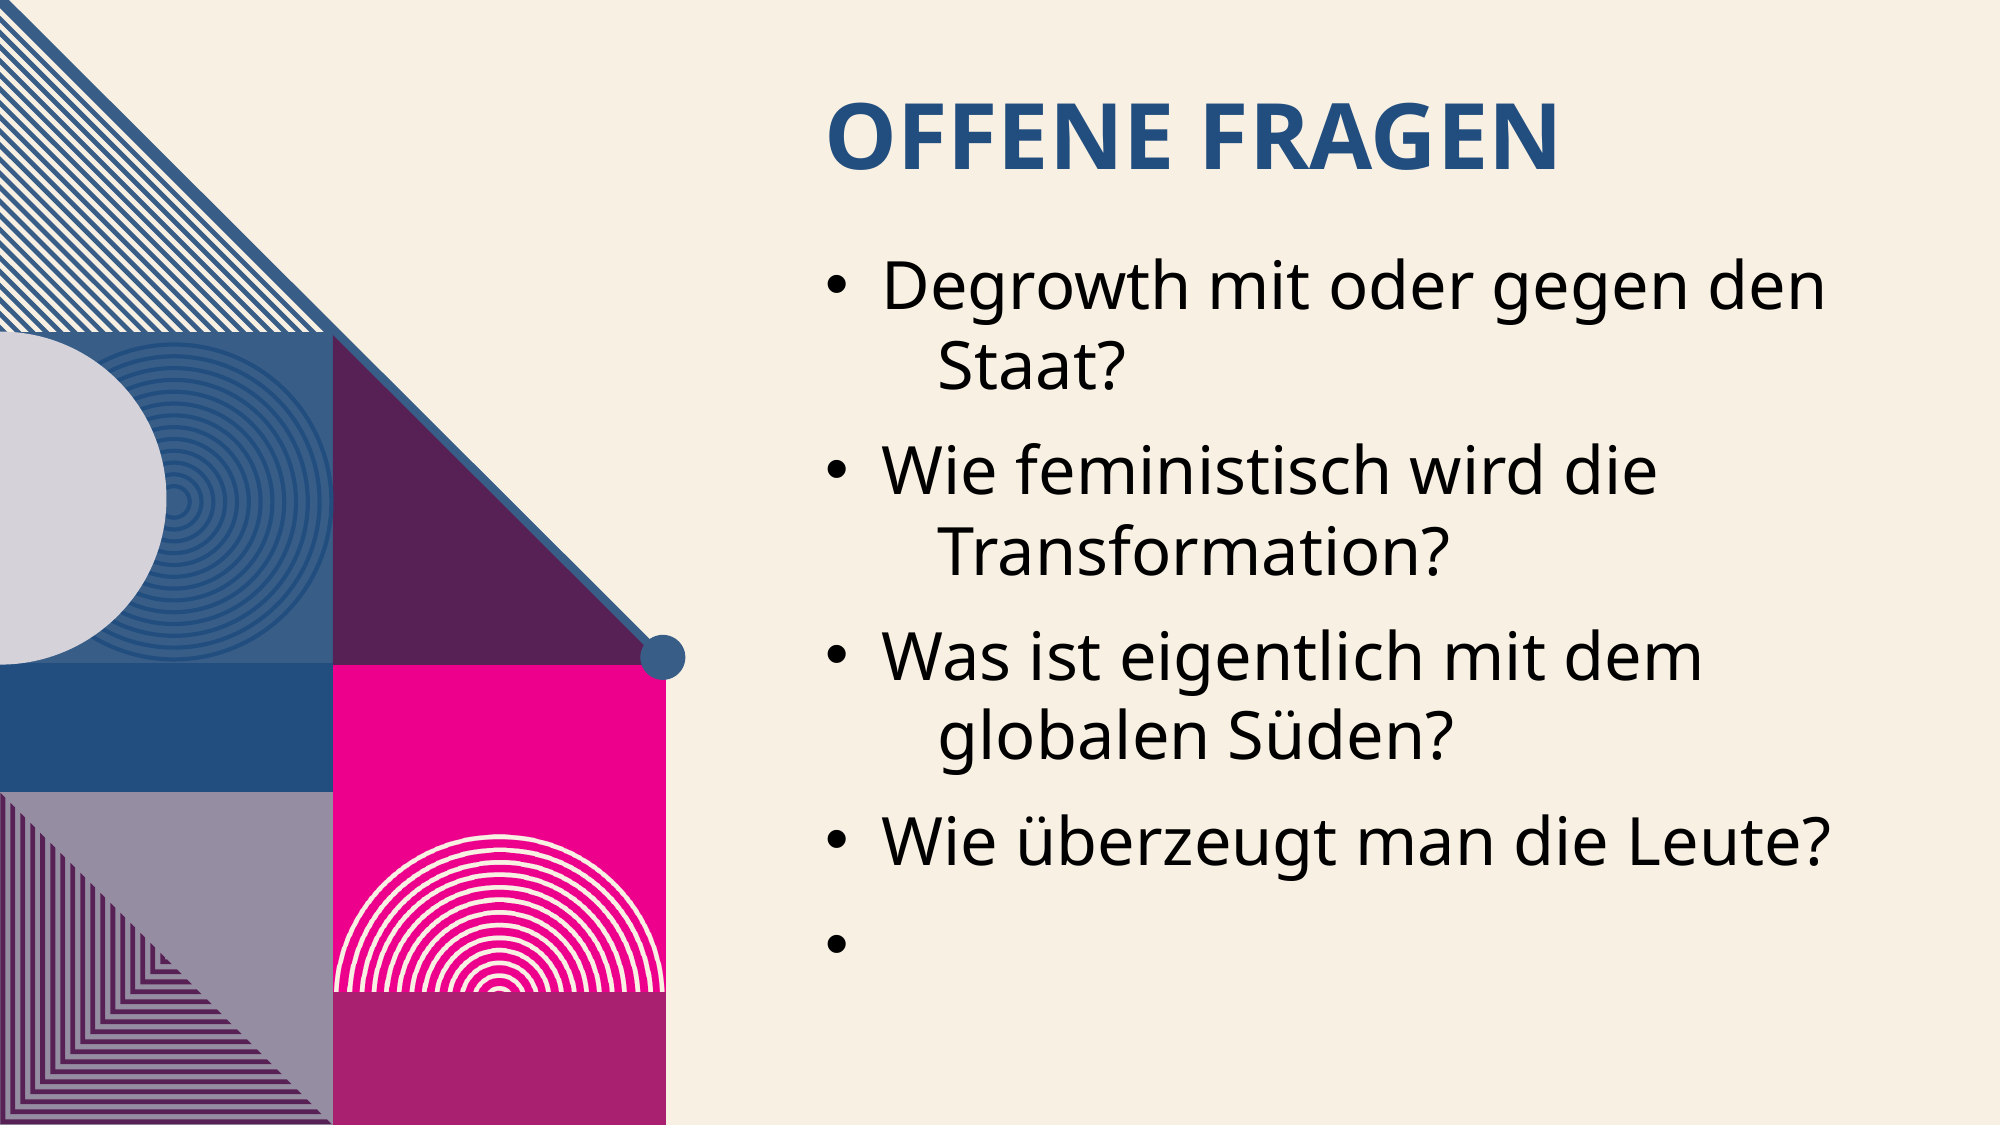

# Offene Fragen
Degrowth mit oder gegen den Staat?
Wie feministisch wird die Transformation?
Was ist eigentlich mit dem globalen Süden?
Wie überzeugt man die Leute?